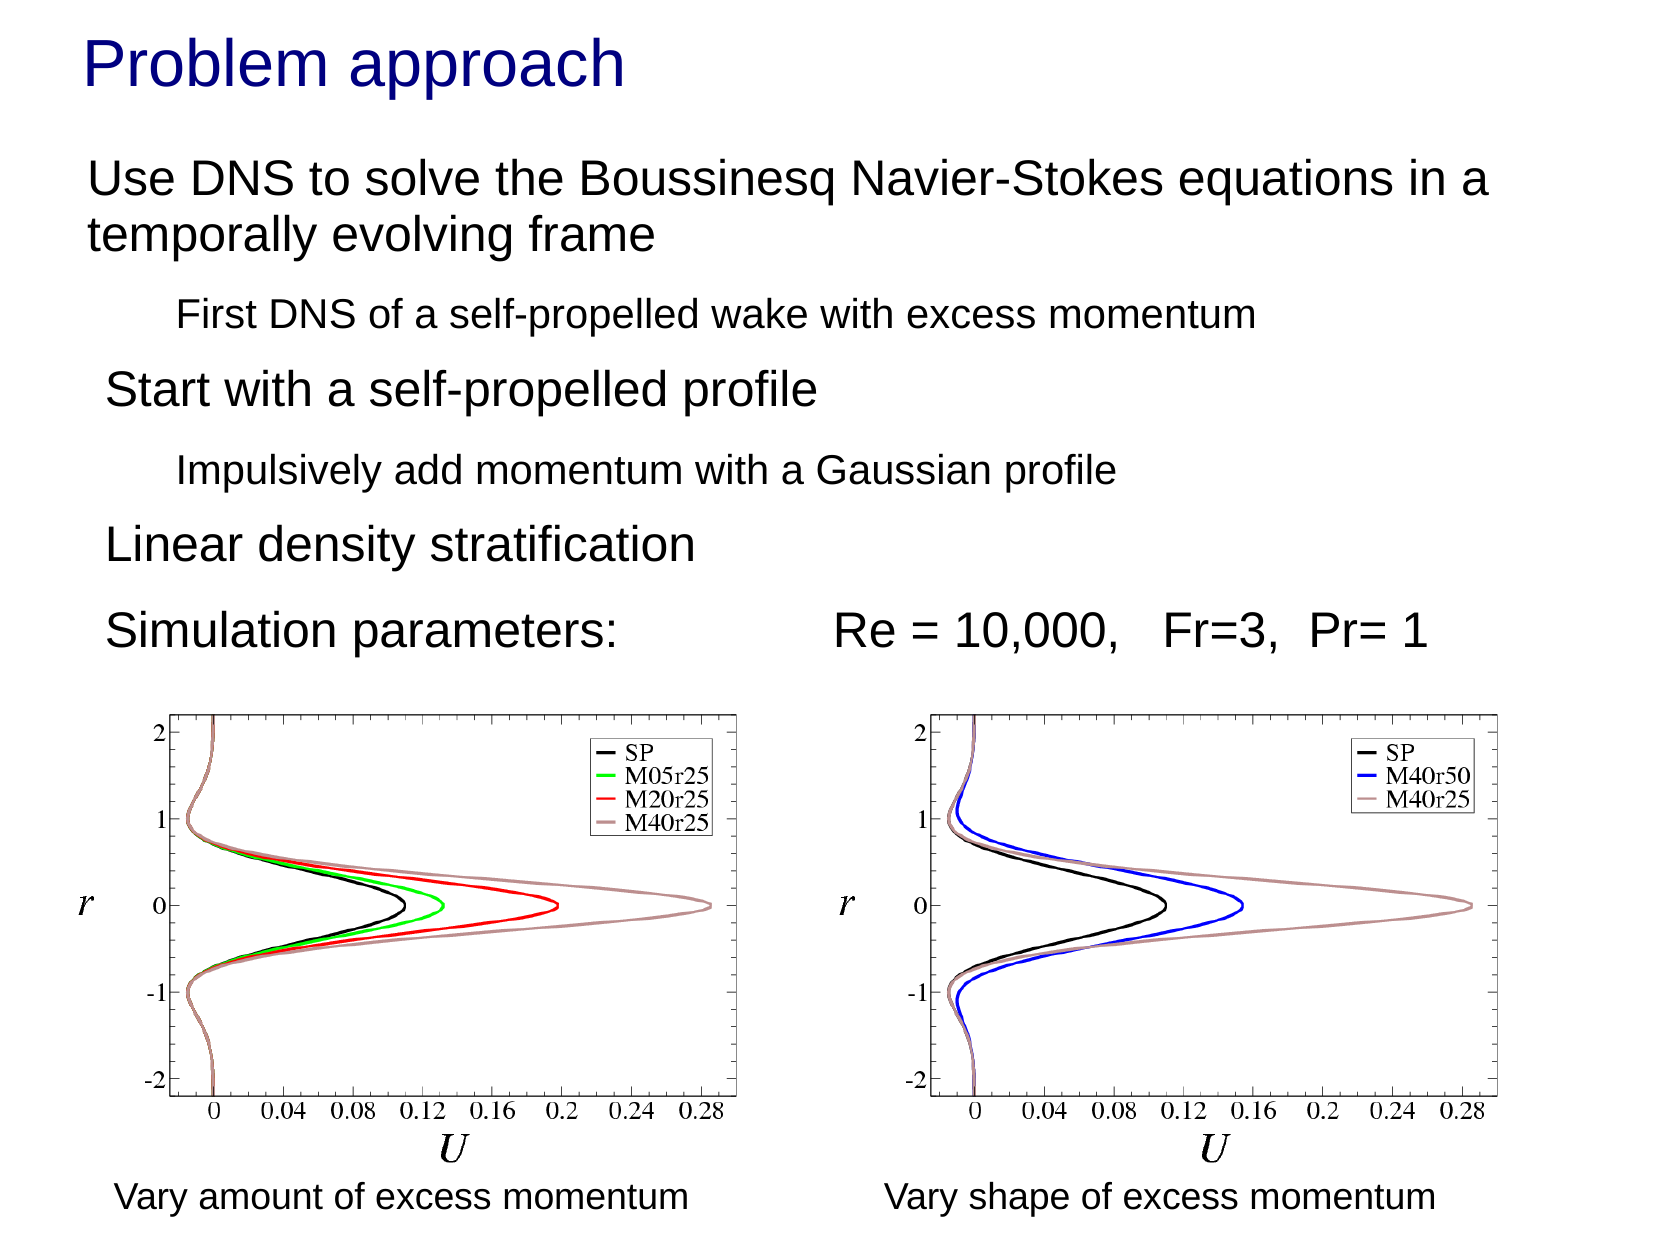

# Problem approach
Use DNS to solve the Boussinesq Navier-Stokes equations in a temporally evolving frame
First DNS of a self-propelled wake with excess momentum
Start with a self-propelled profile
Impulsively add momentum with a Gaussian profile
Linear density stratification
Simulation parameters: 			Re = 10,000, Fr=3, Pr= 1
 Vary amount of excess momentum		 Vary shape of excess momentum